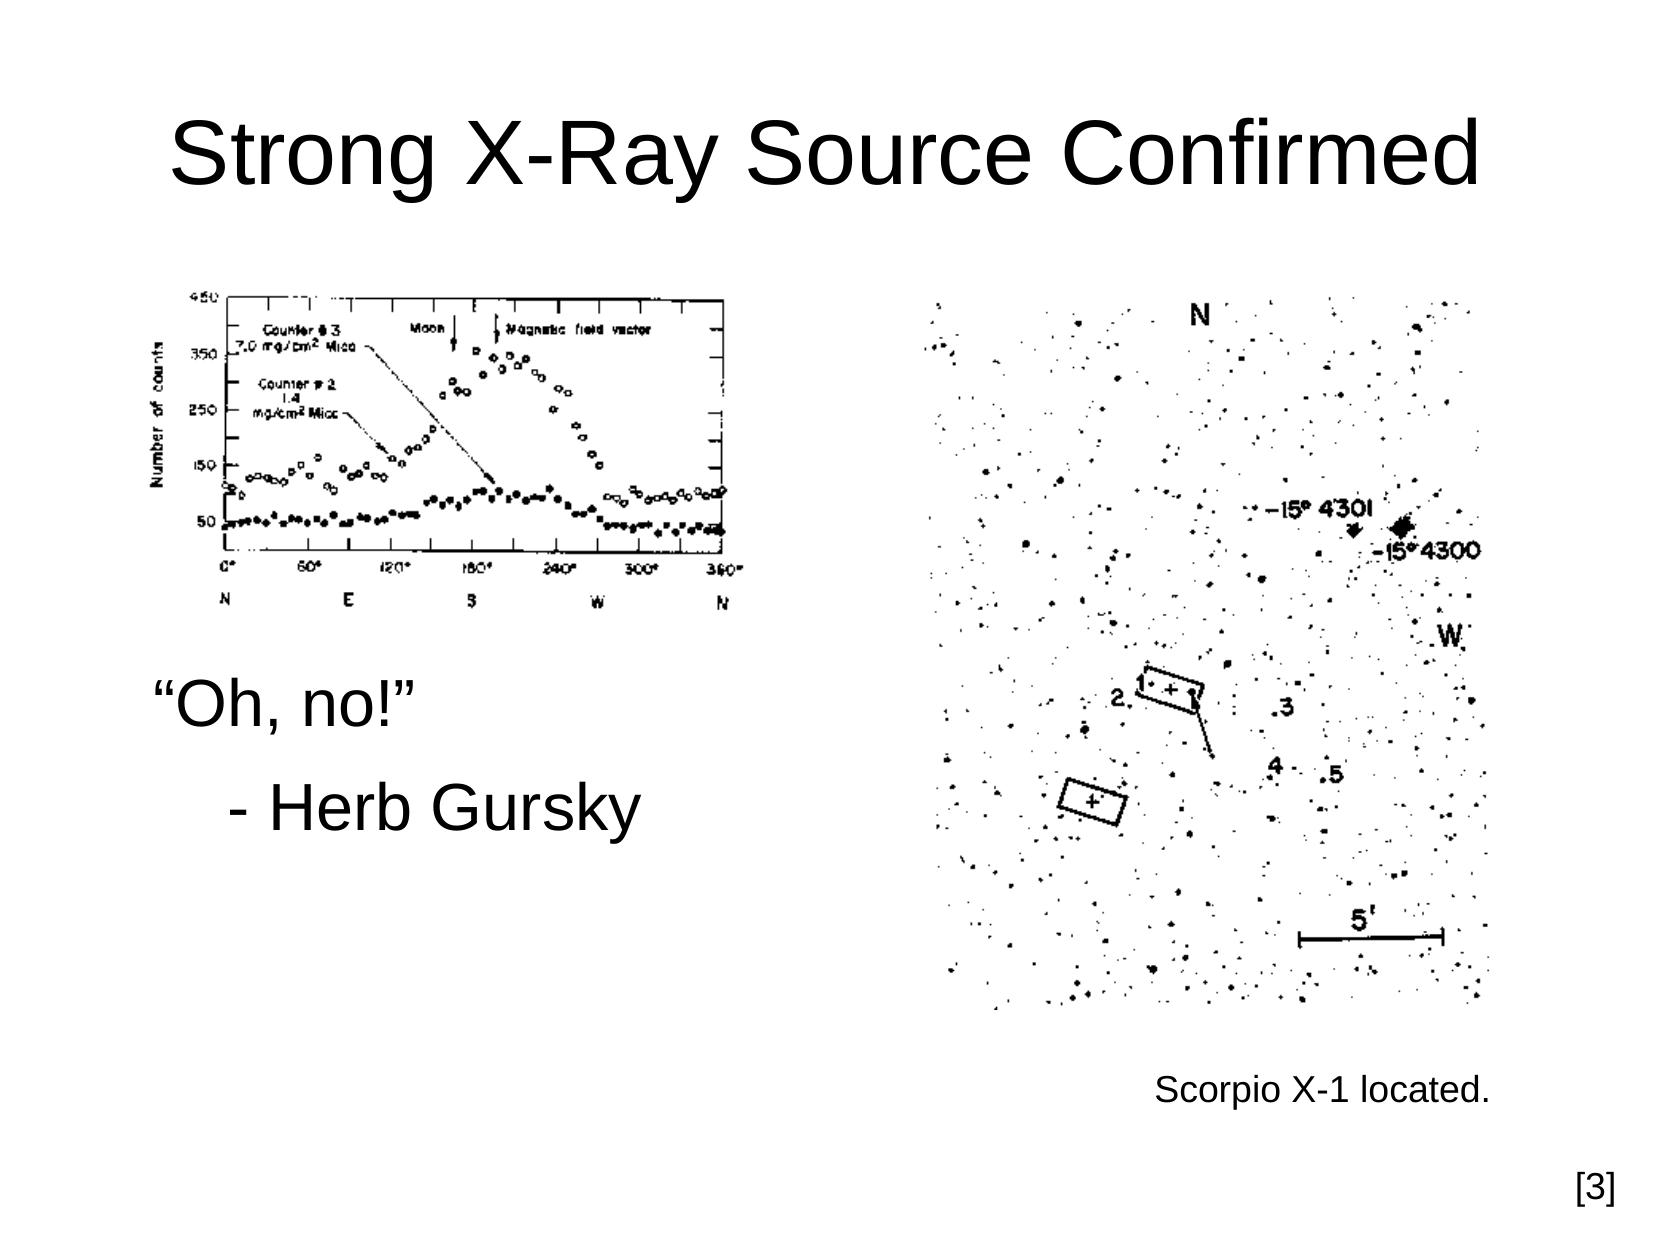

# Strong X-Ray Source Confirmed
“Oh, no!”
 - Herb Gursky
Scorpio X-1 located.
[3]